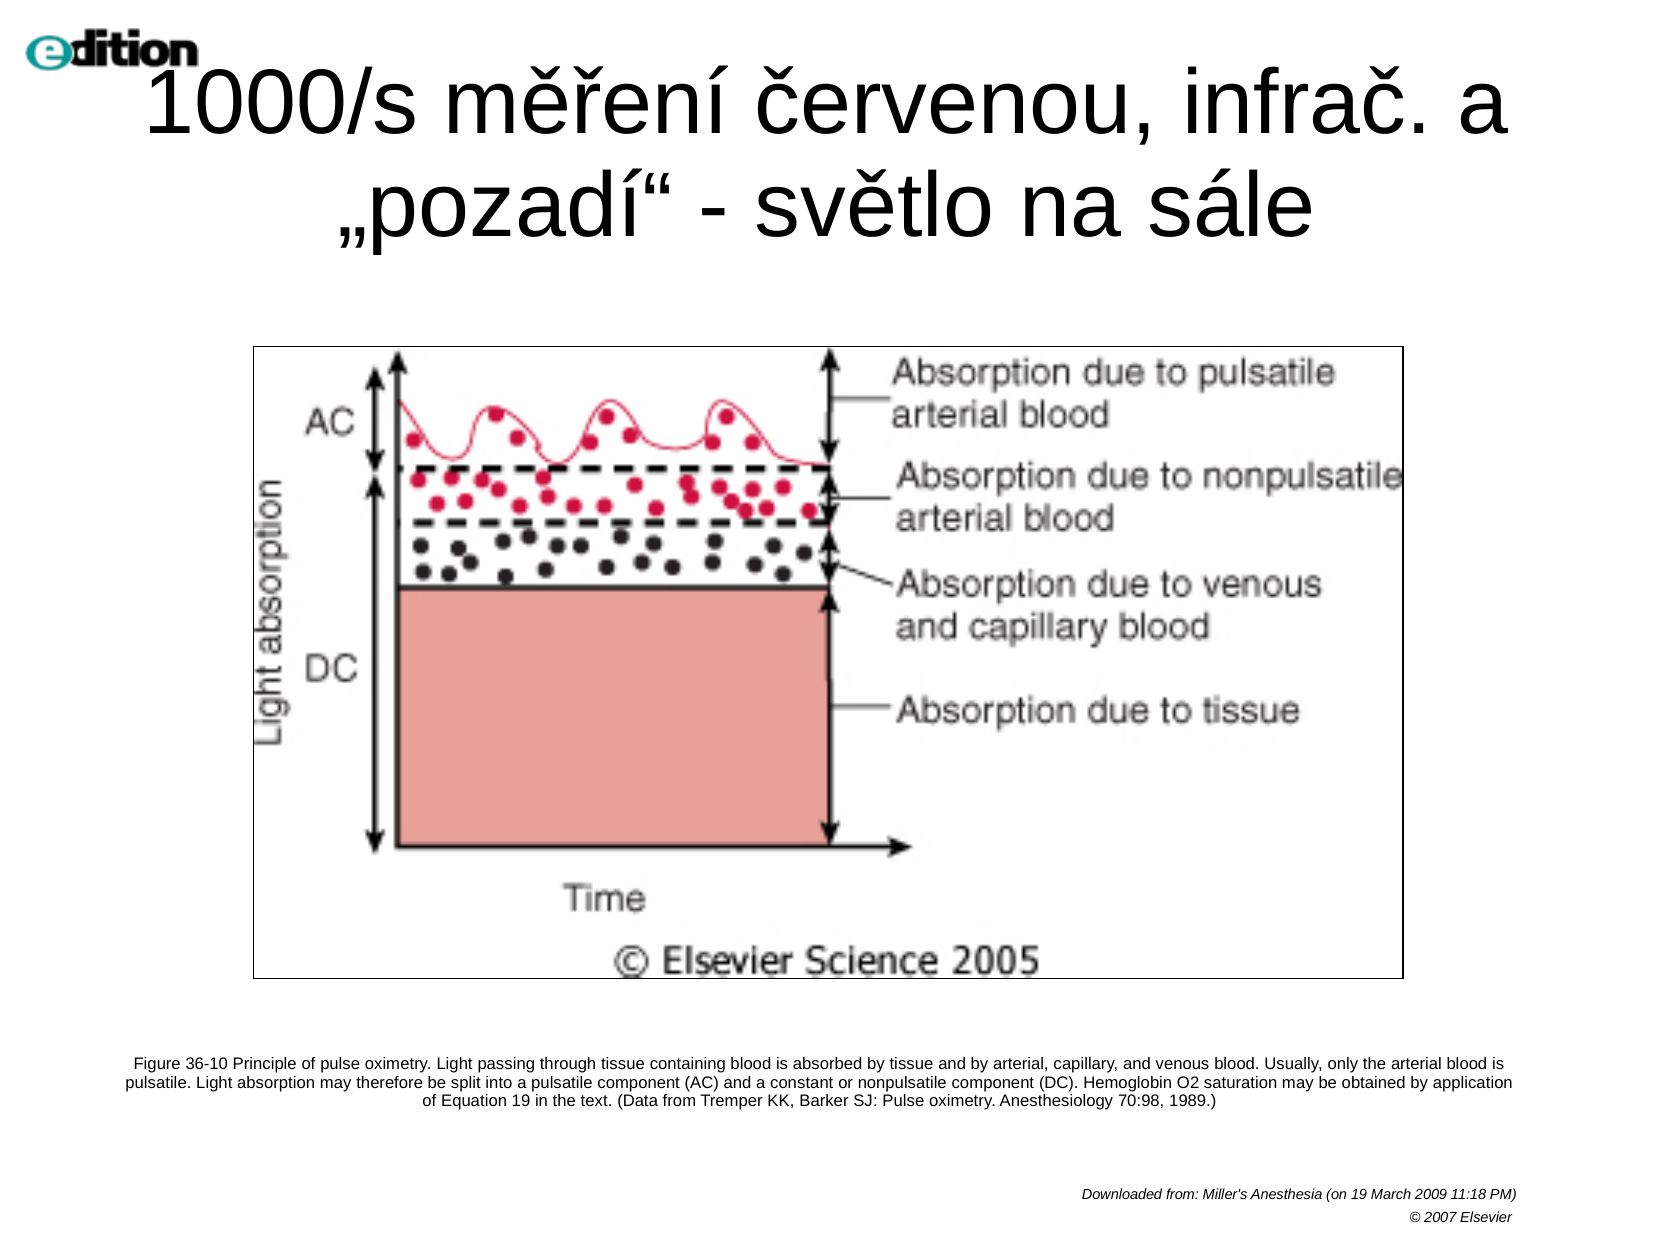

# 1000/s měření červenou, infrač. a „pozadí“ - světlo na sále
Figure 36-10 Principle of pulse oximetry. Light passing through tissue containing blood is absorbed by tissue and by arterial, capillary, and venous blood. Usually, only the arterial blood is pulsatile. Light absorption may therefore be split into a pulsatile component (AC) and a constant or nonpulsatile component (DC). Hemoglobin O2 saturation may be obtained by application of Equation 19 in the text. (Data from Tremper KK, Barker SJ: Pulse oximetry. Anesthesiology 70:98, 1989.)
Downloaded from: Miller's Anesthesia (on 19 March 2009 11:18 PM)
© 2007 Elsevier